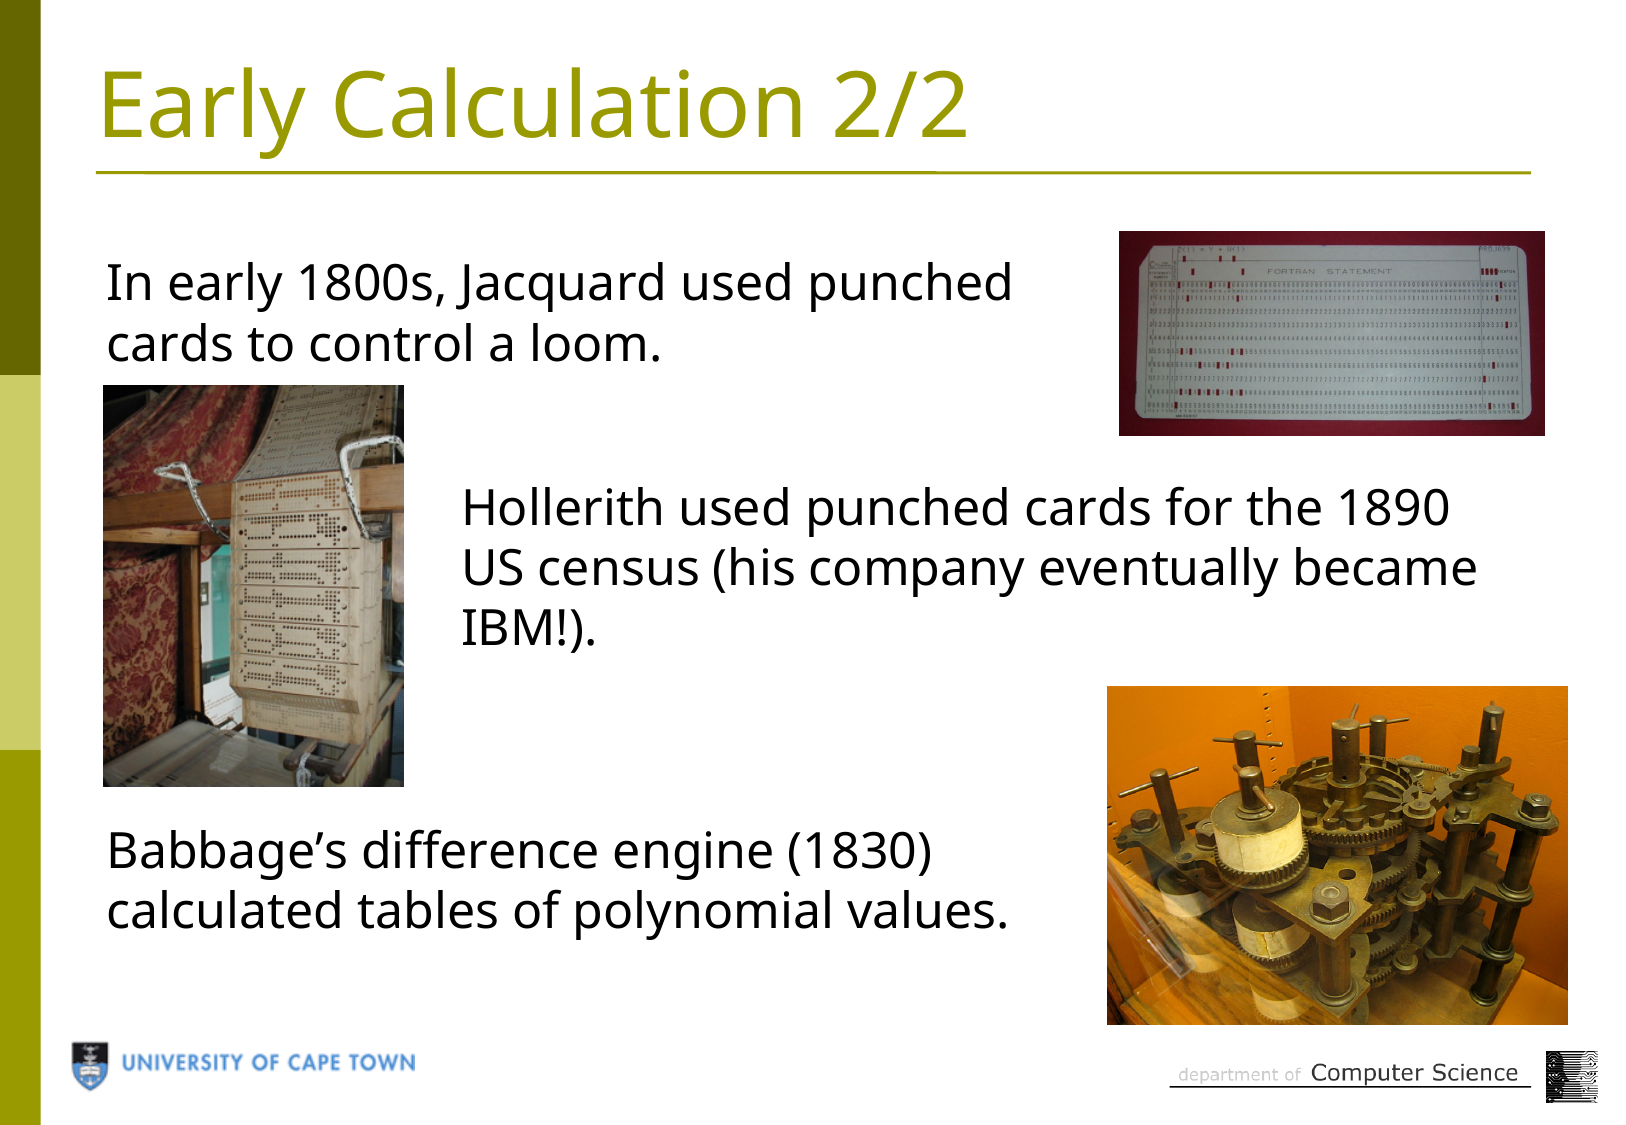

# Early Calculation 2/2
In early 1800s, Jacquard used punched cards to control a loom.
Hollerith used punched cards for the 1890 US census (his company eventually became IBM!).
Babbage’s difference engine (1830) calculated tables of polynomial values.